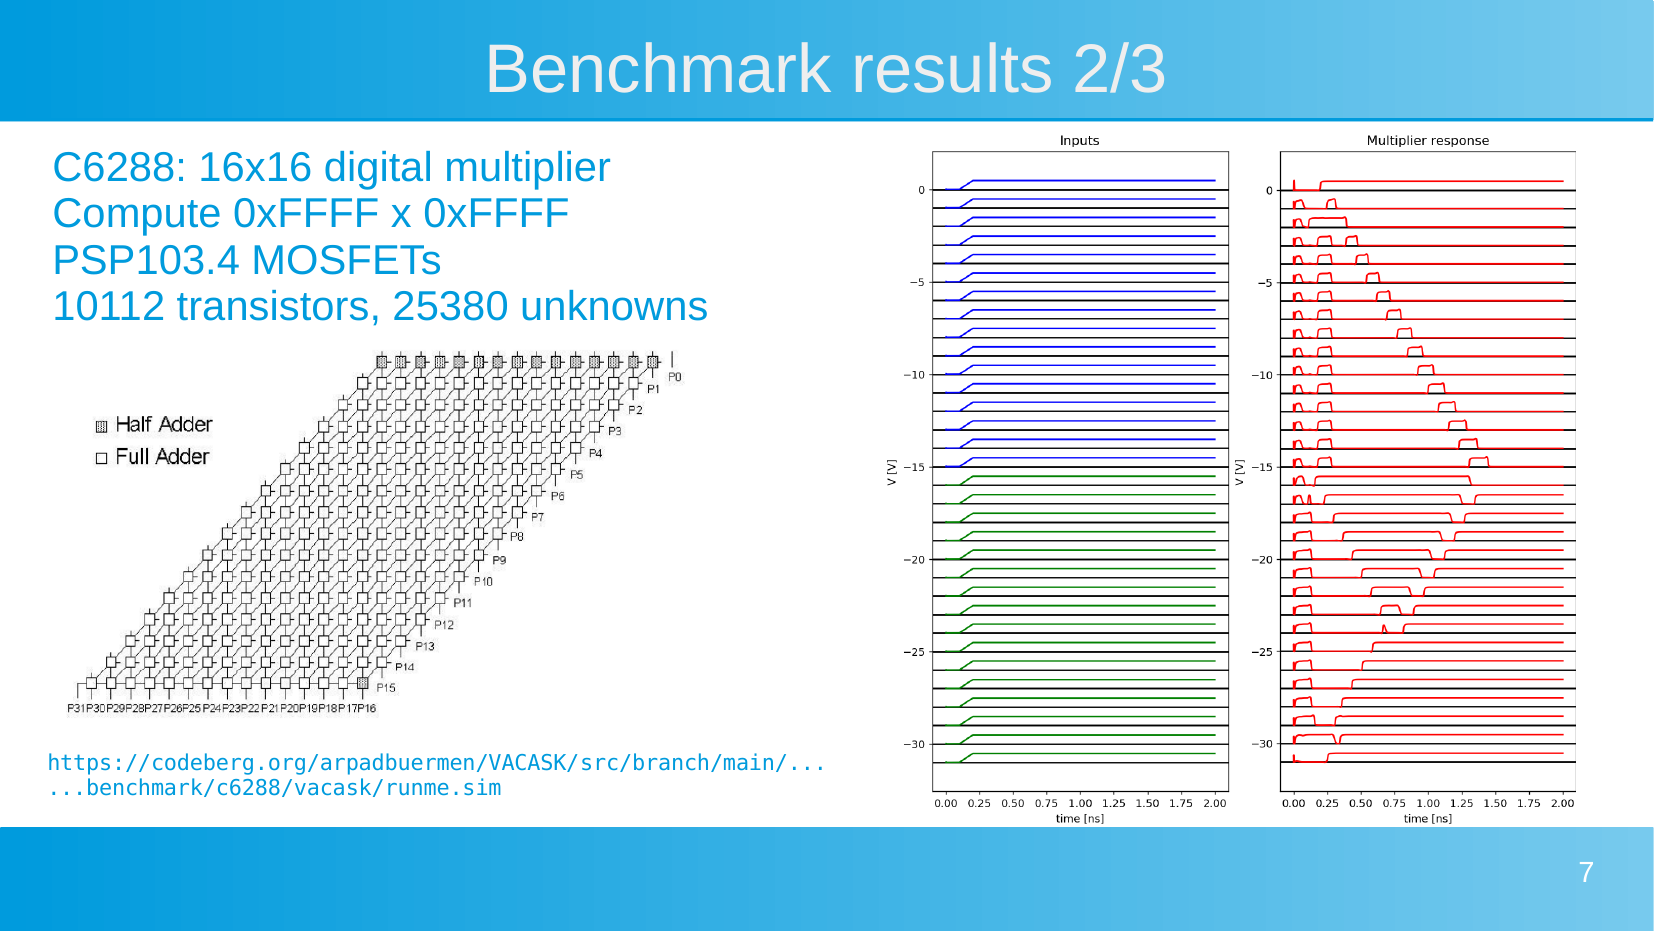

# Benchmark results 2/3
C6288: 16x16 digital multiplier
Compute 0xFFFF x 0xFFFF
PSP103.4 MOSFETs
10112 transistors, 25380 unknowns
https://codeberg.org/arpadbuermen/VACASK/src/branch/main/...
...benchmark/c6288/vacask/runme.sim
7